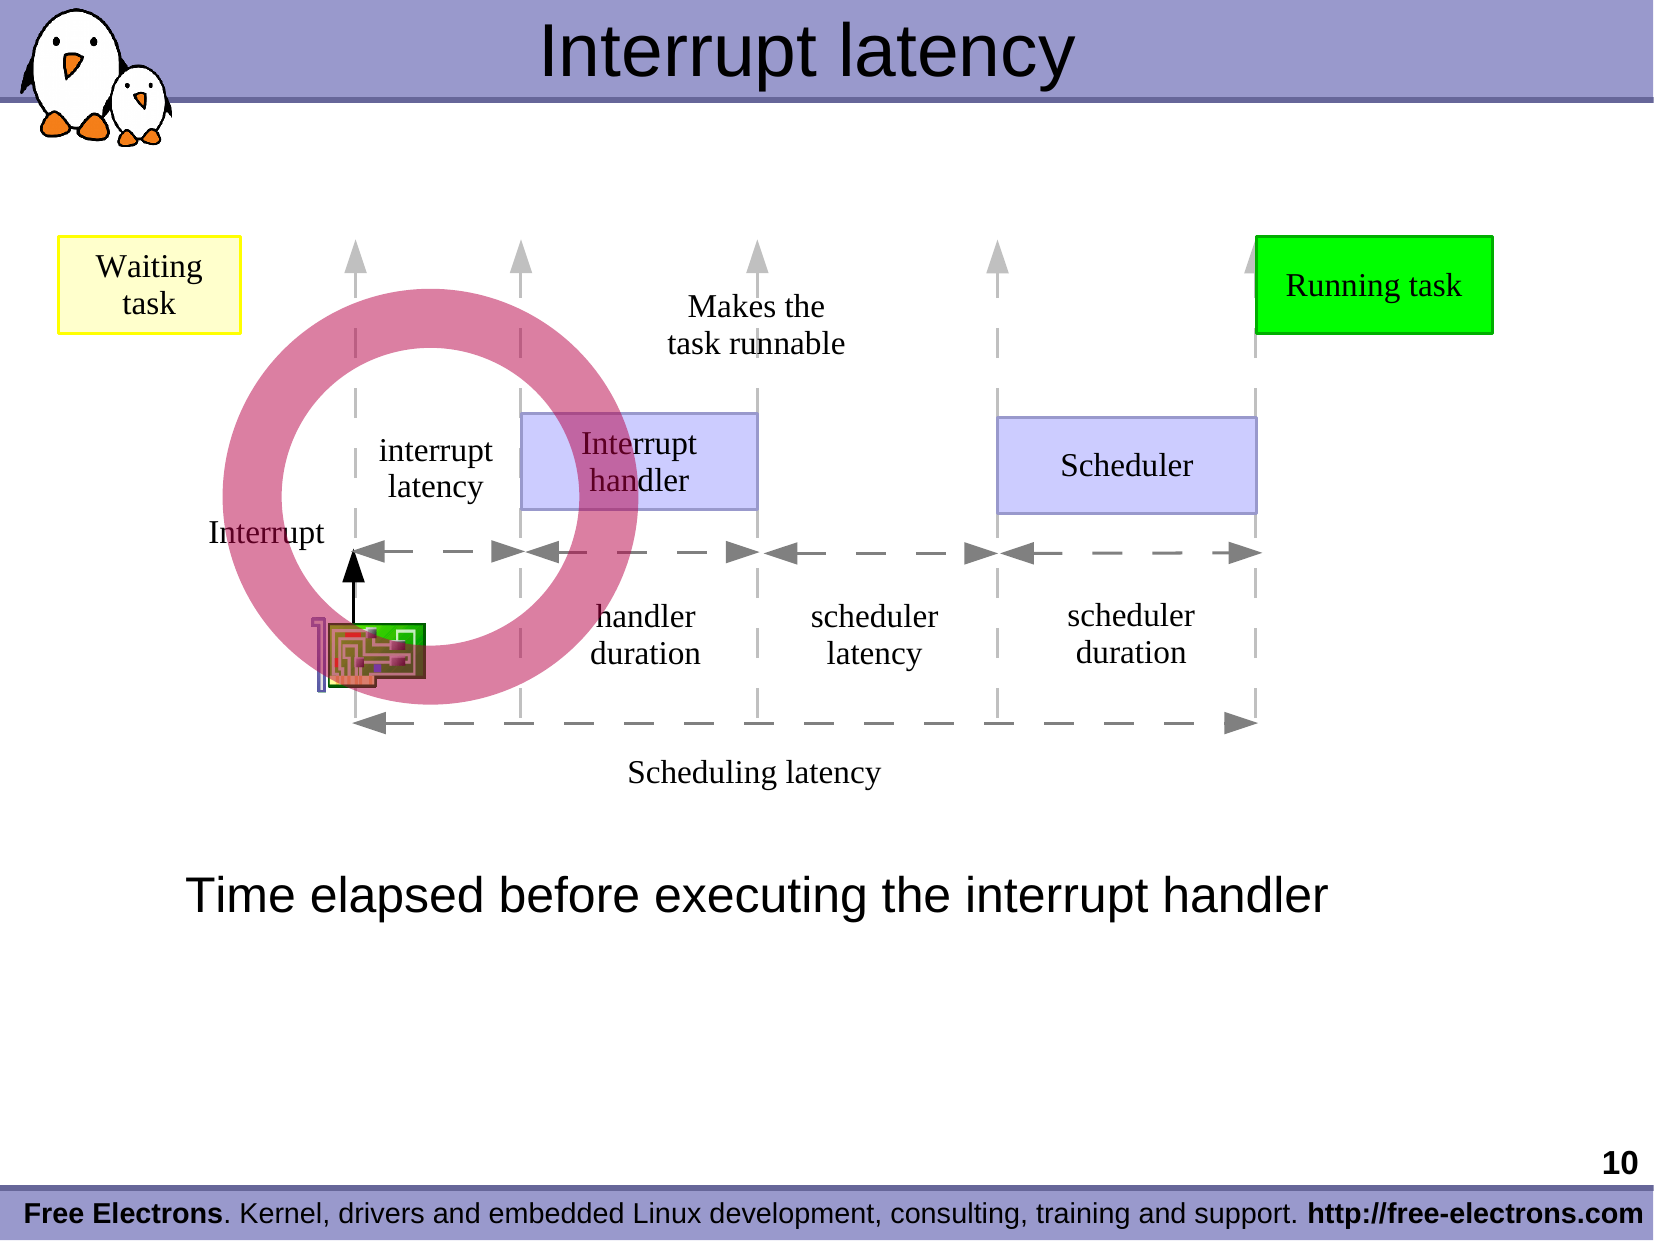

# Interrupt latency
Waiting
task
Running task
Makes the
task runnable
Interrupt
handler
Scheduler
interrupt
latency
Interrupt
scheduler
duration
handler
duration
scheduler
latency
Scheduling latency
Time elapsed before executing the interrupt handler